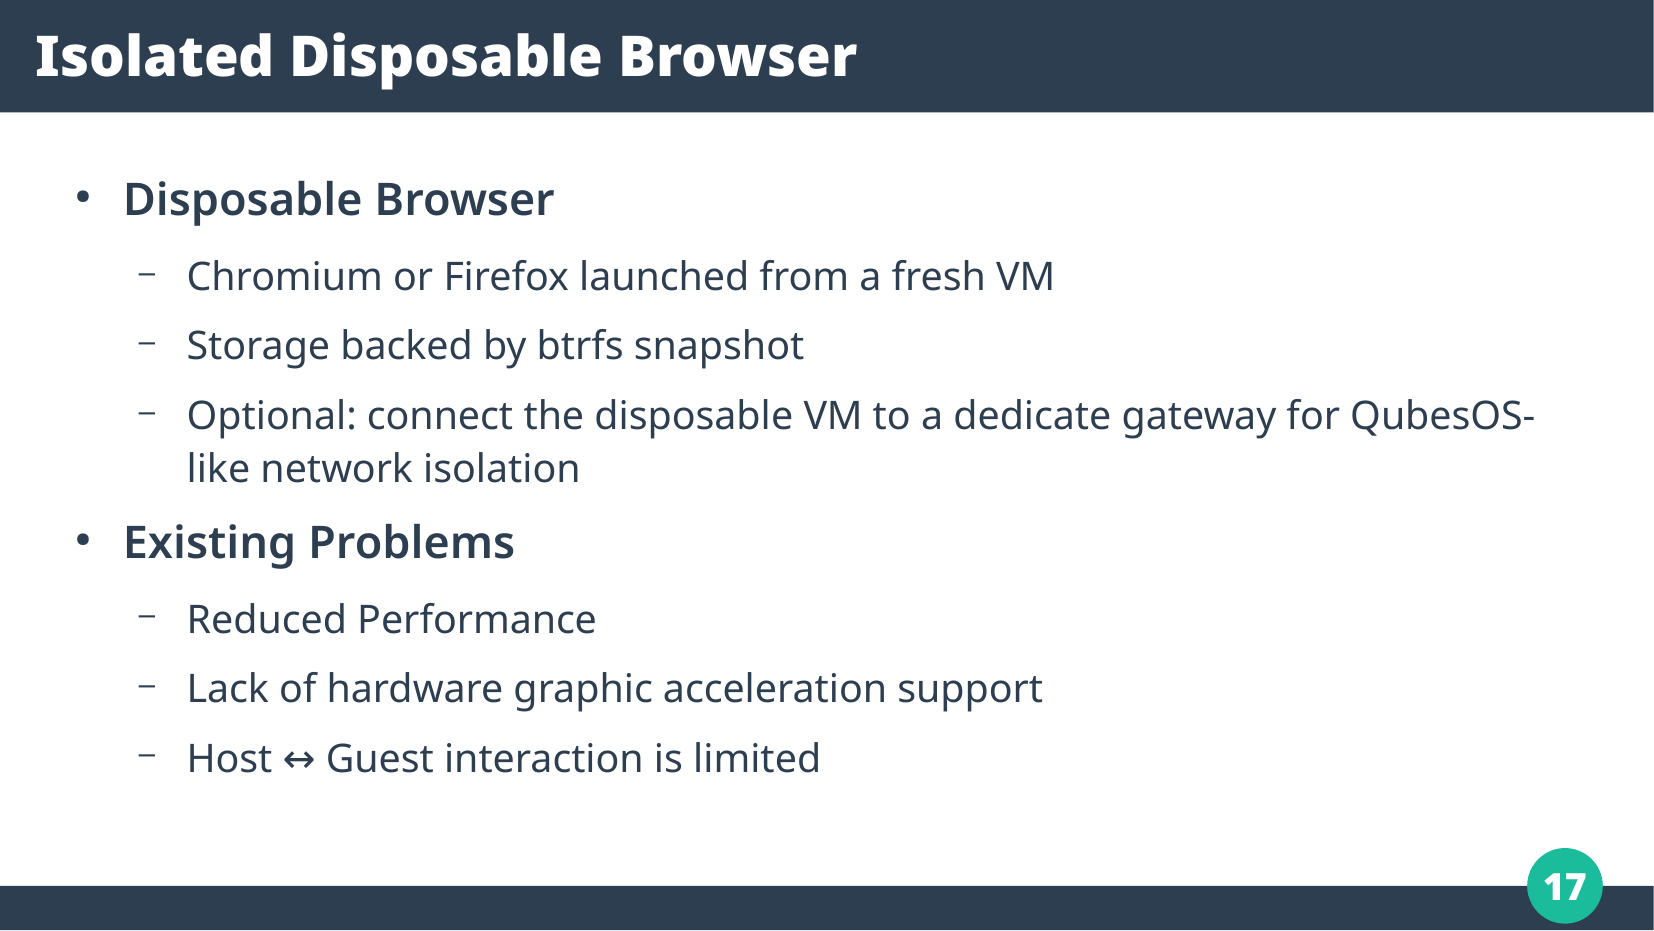

# Isolated Disposable Browser
Disposable Browser
Chromium or Firefox launched from a fresh VM
Storage backed by btrfs snapshot
Optional: connect the disposable VM to a dedicate gateway for QubesOS-like network isolation
Existing Problems
Reduced Performance
Lack of hardware graphic acceleration support
Host ↔ Guest interaction is limited